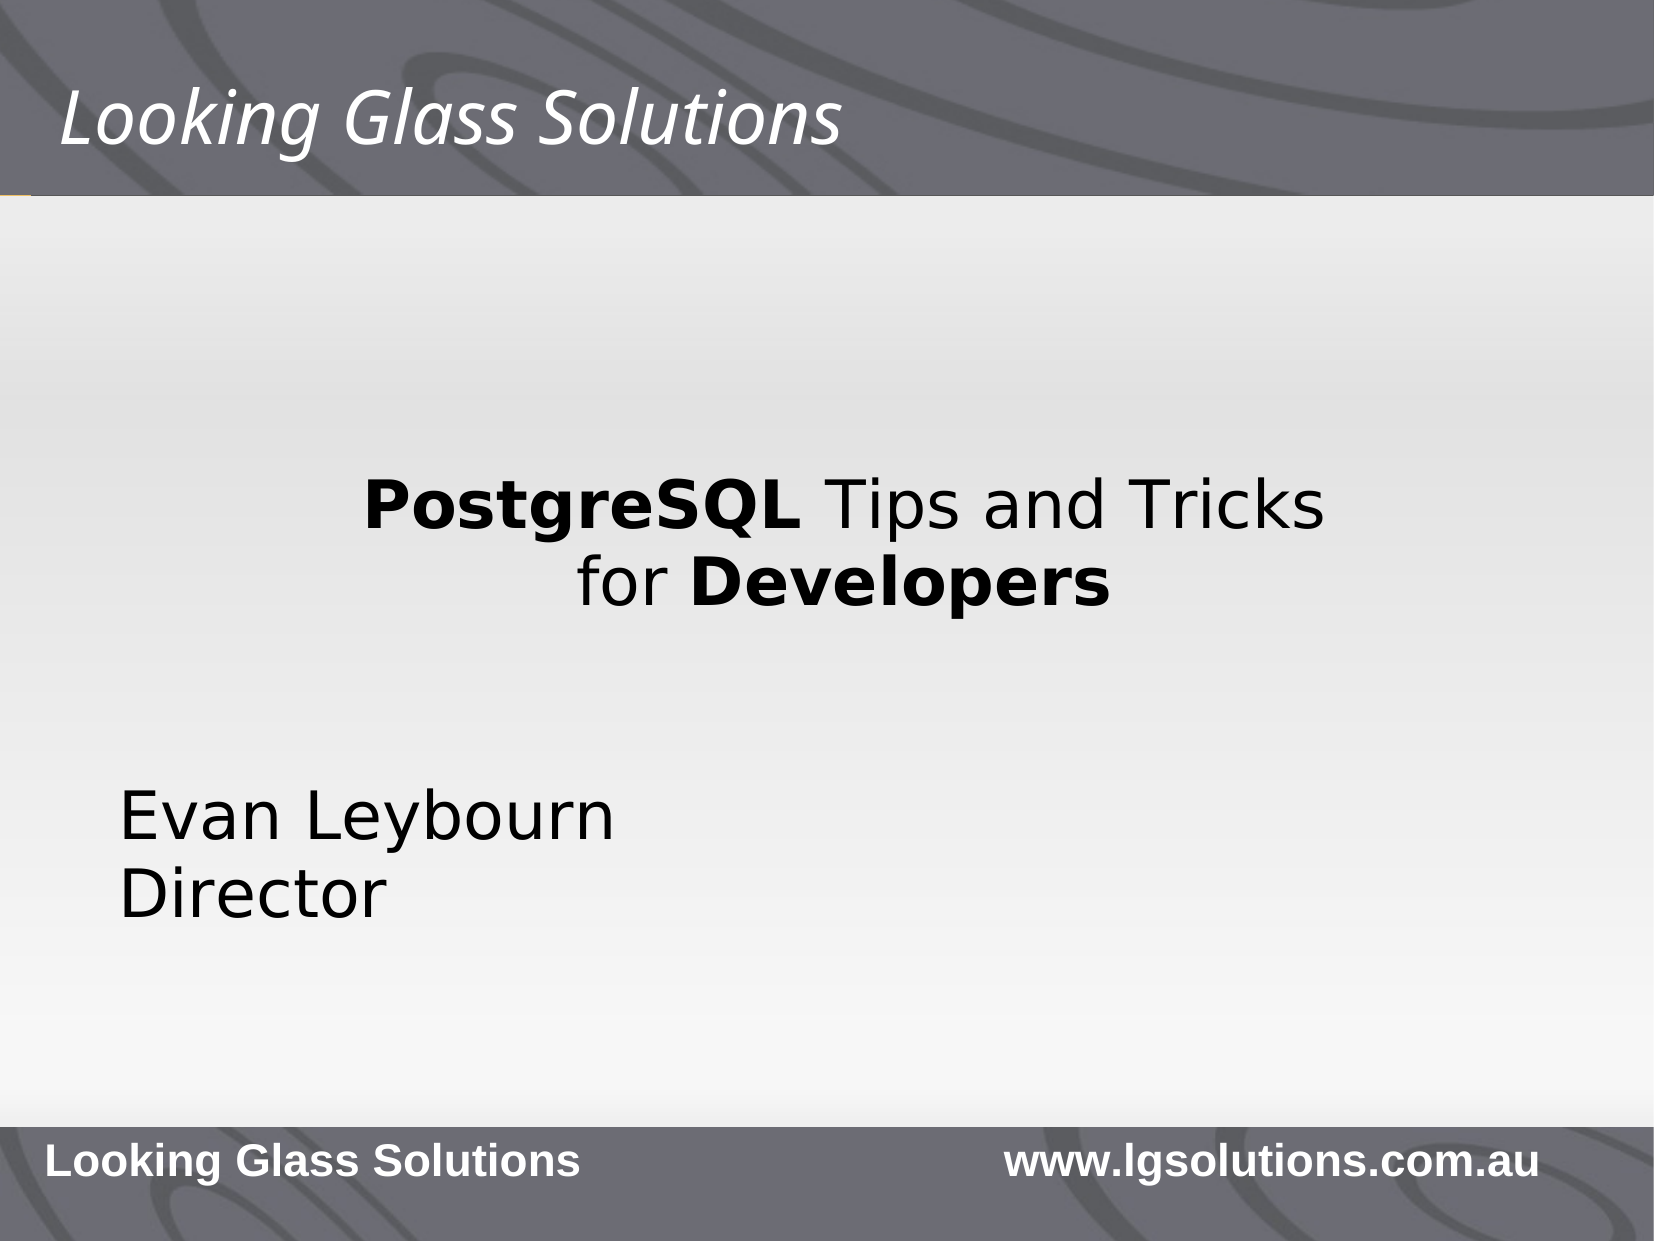

# Looking Glass Solutions
PostgreSQL Tips and Tricks
for Developers
Evan Leybourn
Director